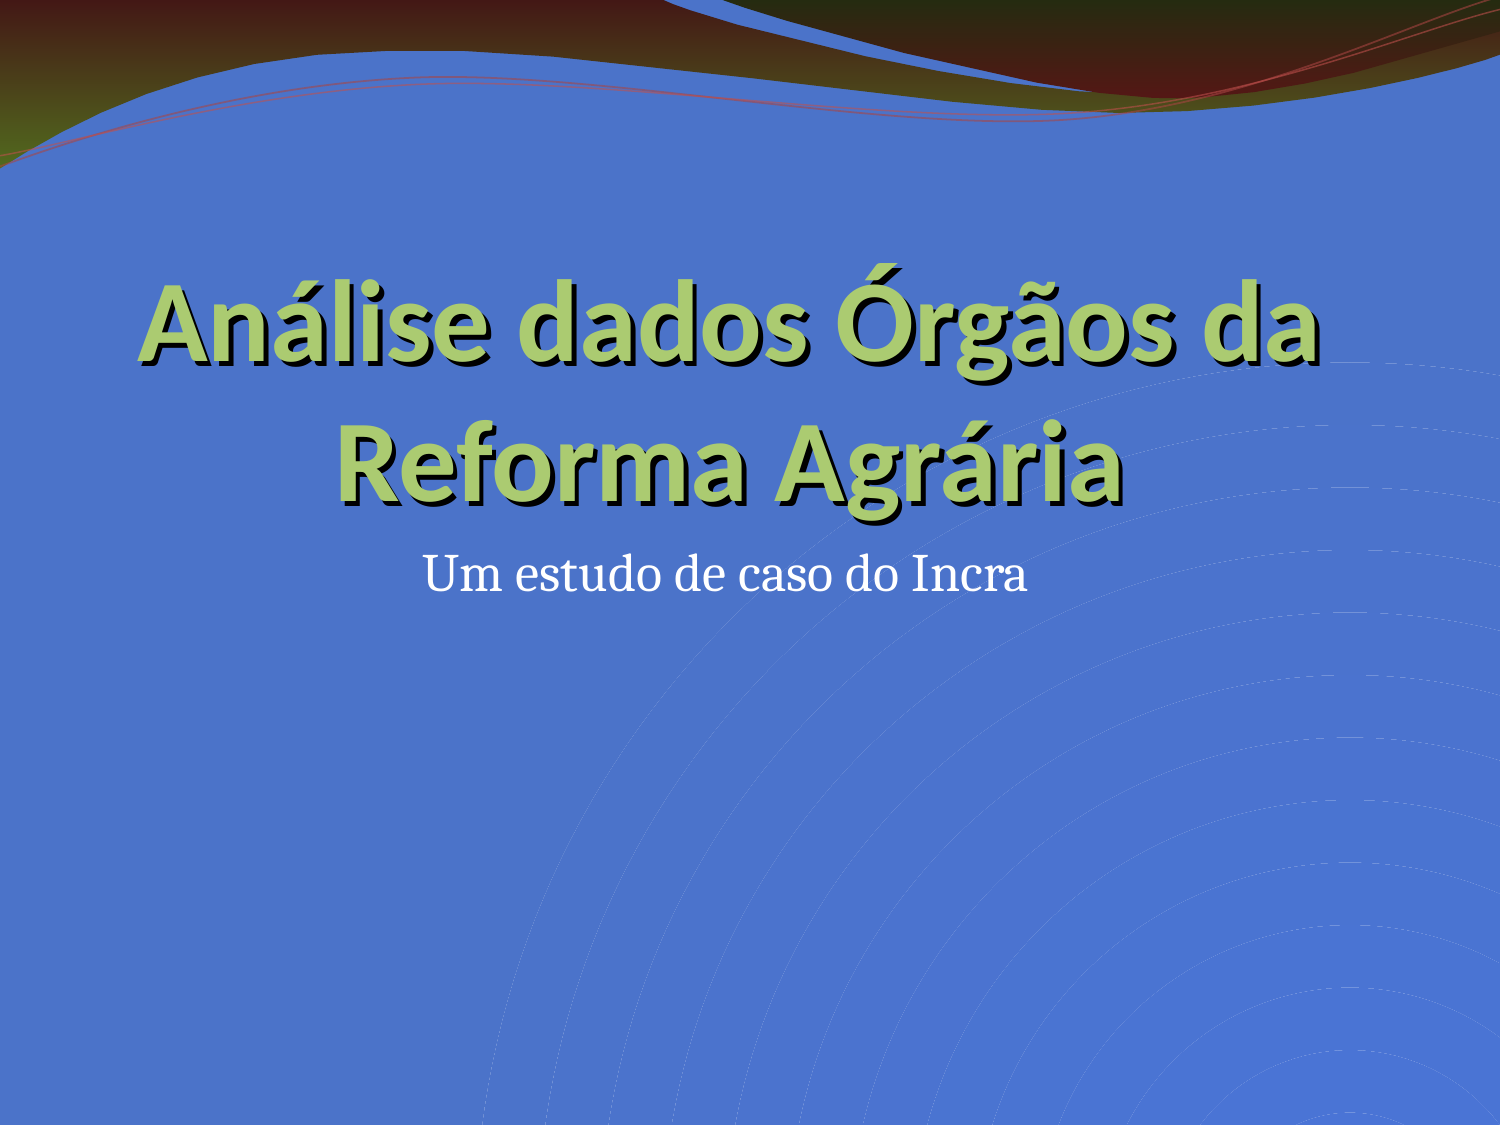

# Análise dados Órgãos da Reforma Agrária
Um estudo de caso do Incra